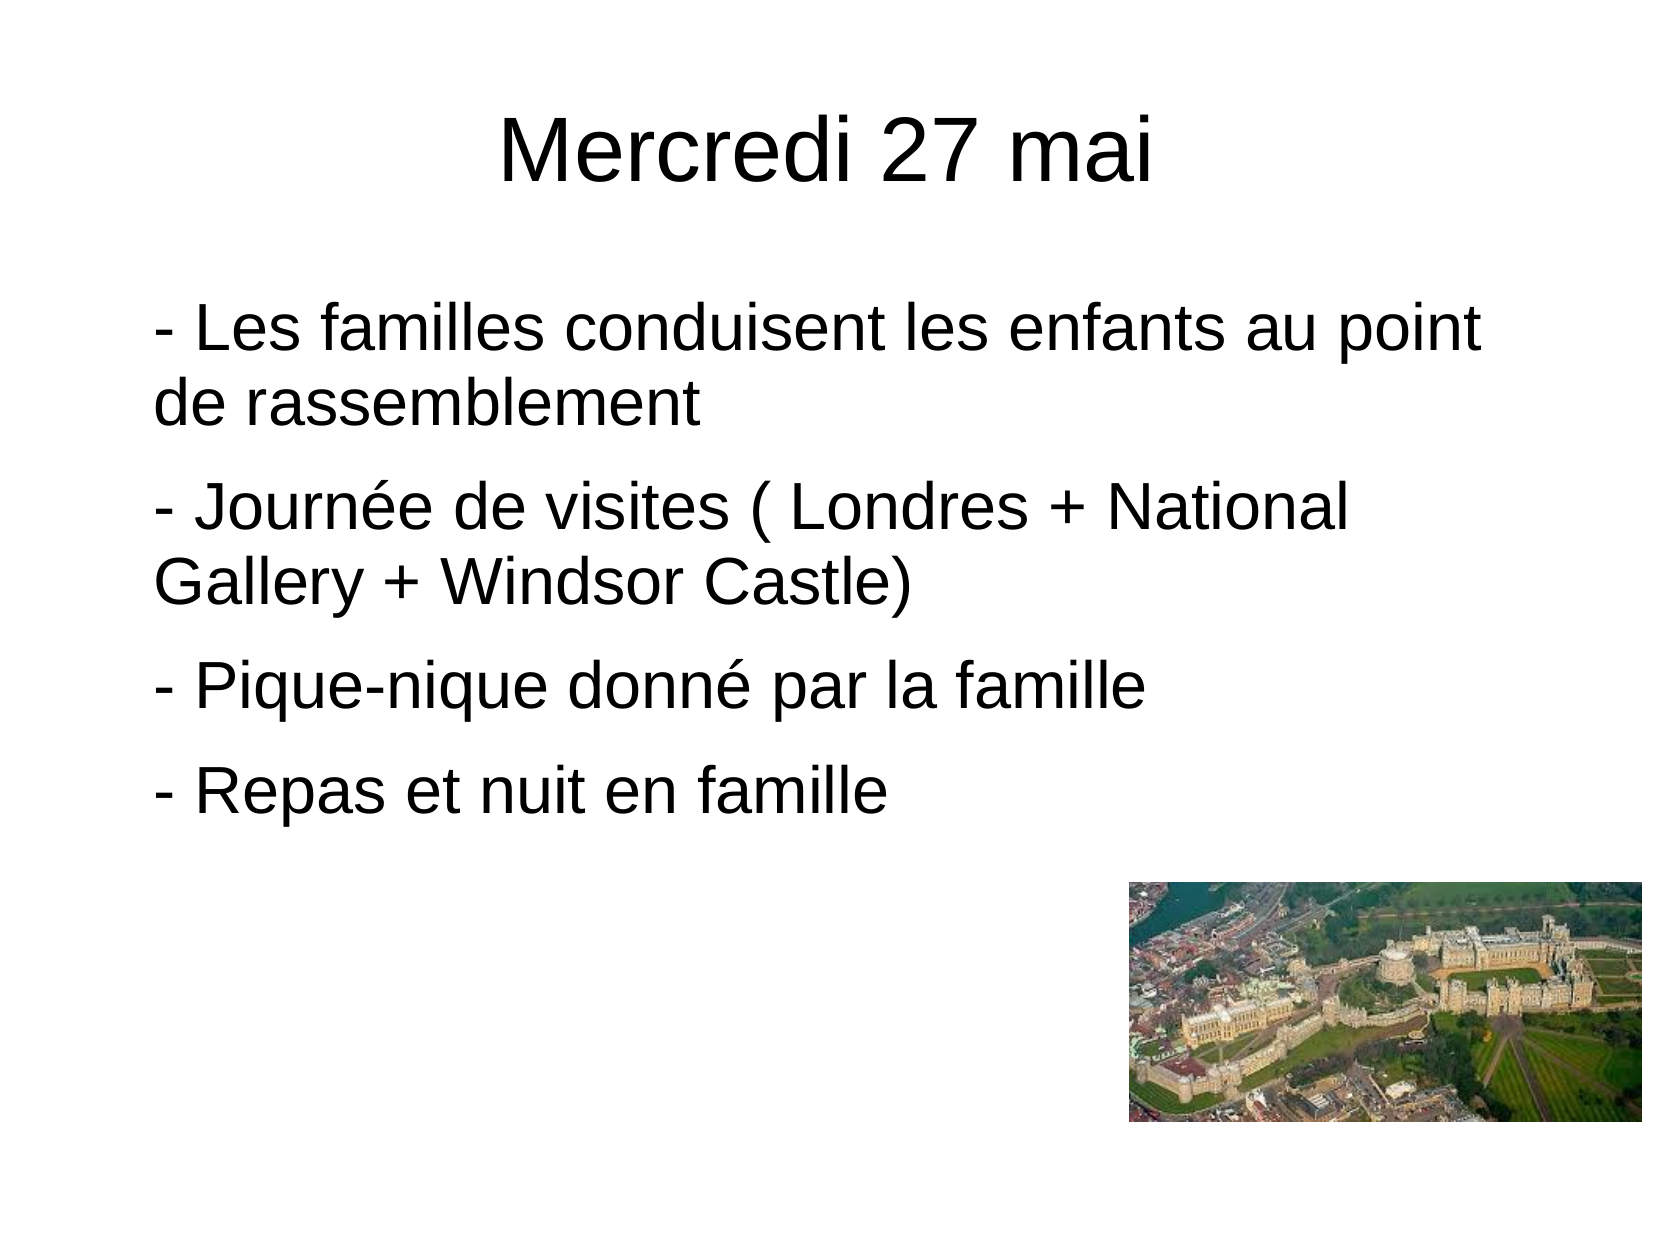

# Mercredi 27 mai
- Les familles conduisent les enfants au point de rassemblement
- Journée de visites ( Londres + National Gallery + Windsor Castle)
- Pique-nique donné par la famille
- Repas et nuit en famille